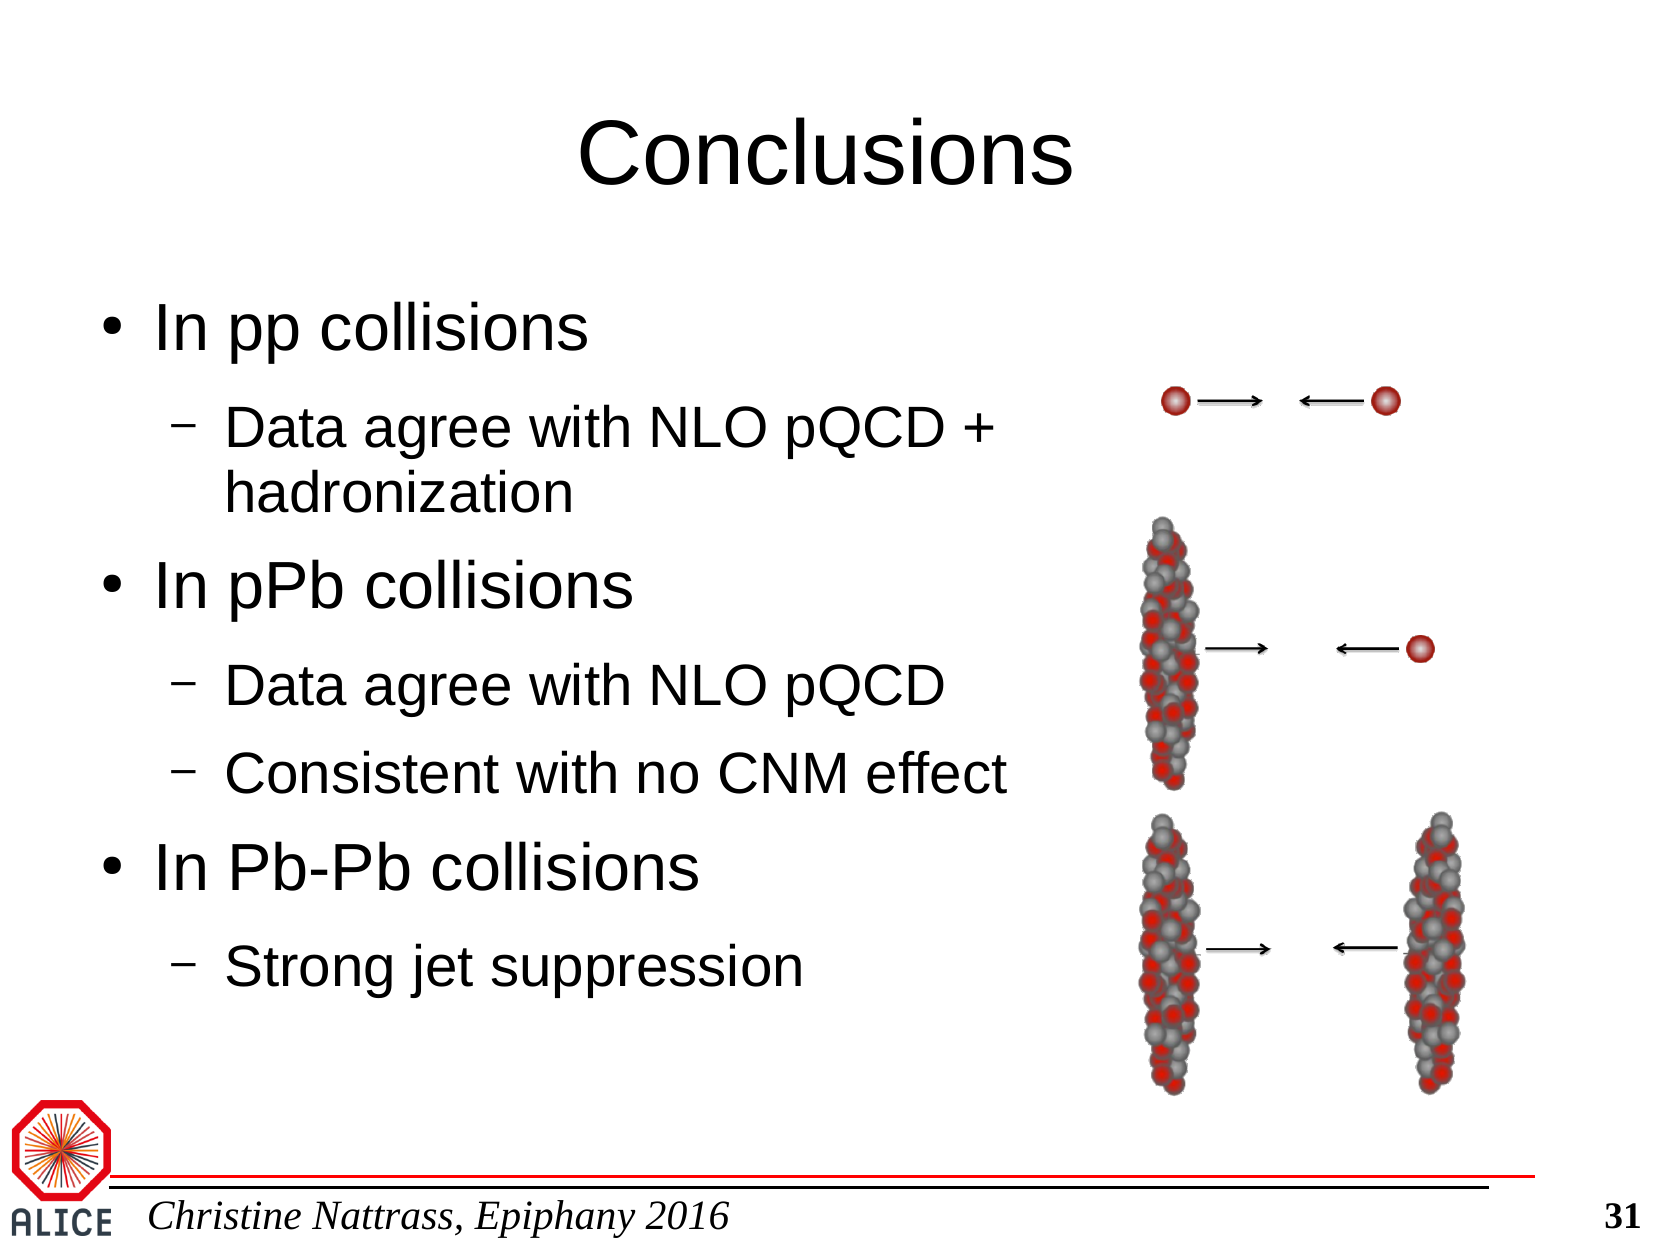

# Conclusions
In pp collisions
Data agree with NLO pQCD + hadronization
In pPb collisions
Data agree with NLO pQCD
Consistent with no CNM effect
In Pb-Pb collisions
Strong jet suppression